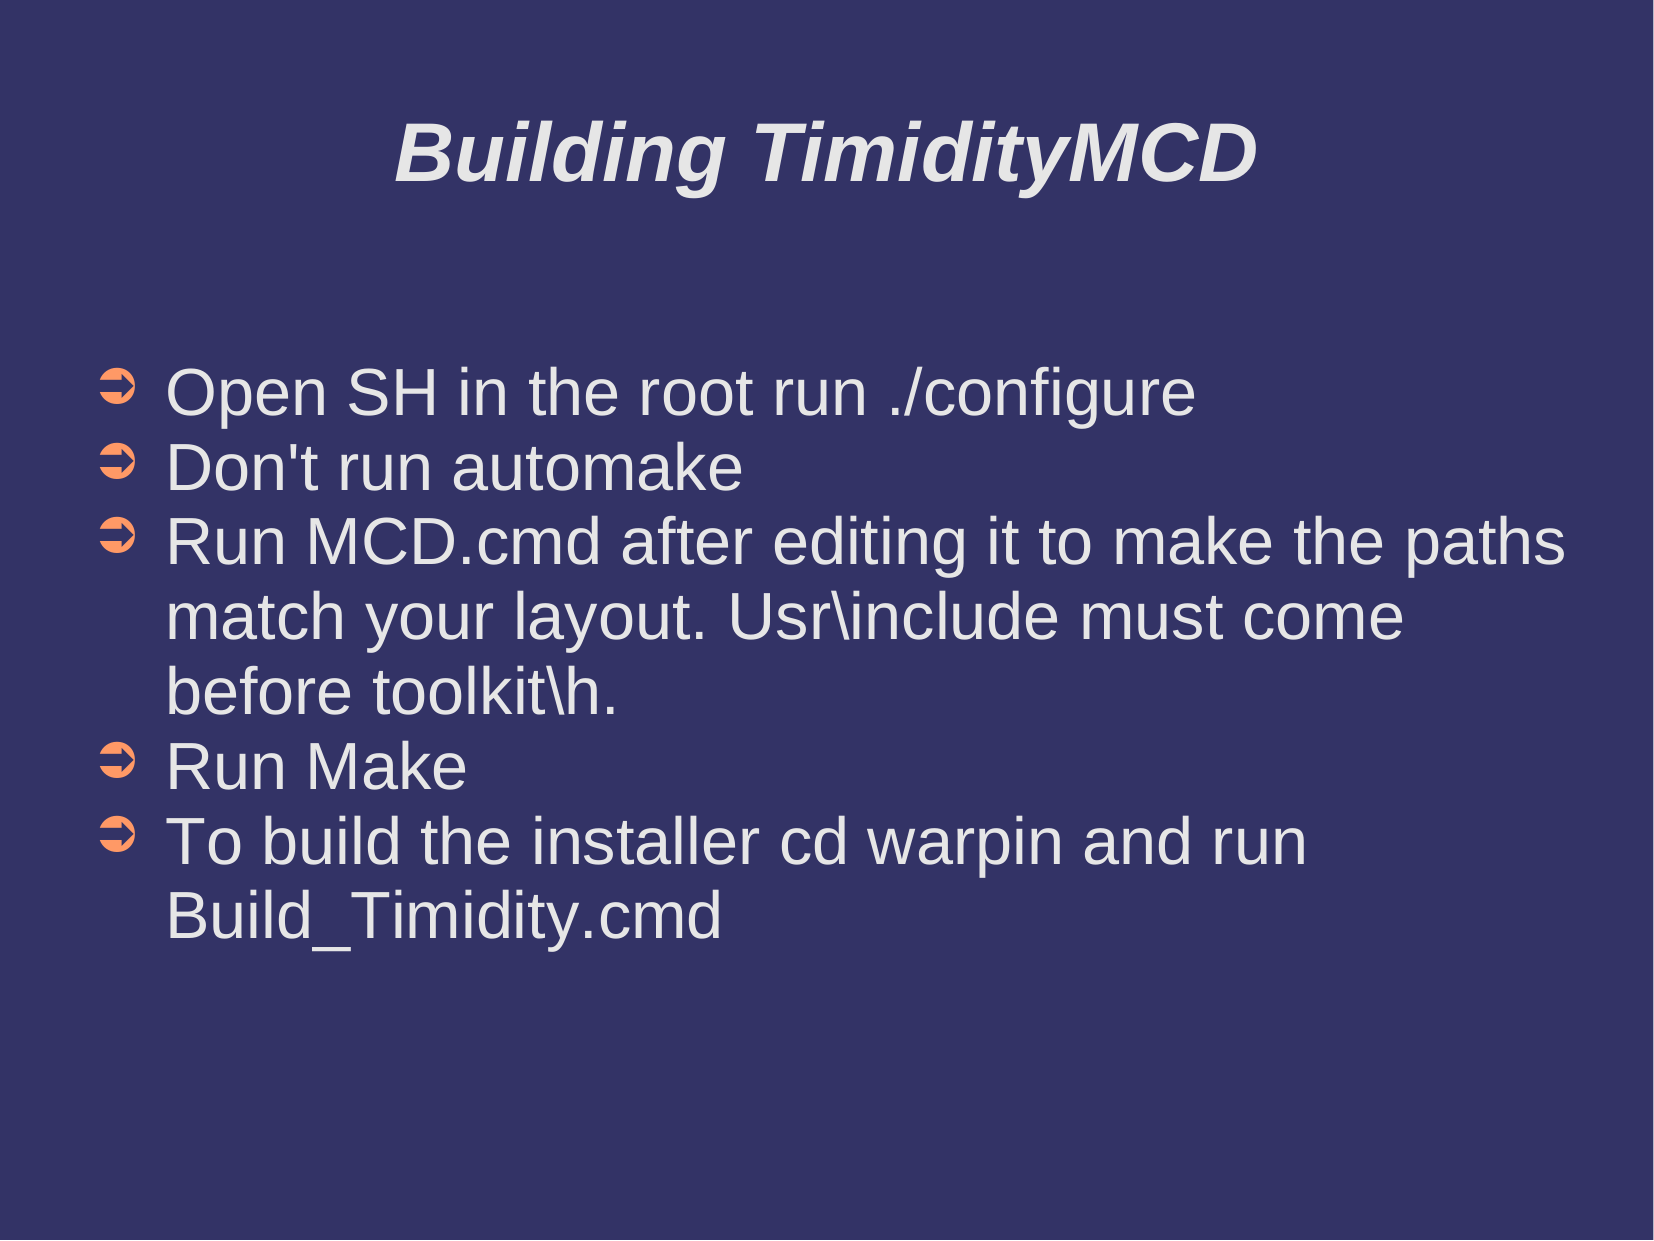

# Building TimidityMCD
Open SH in the root run ./configure
Don't run automake
Run MCD.cmd after editing it to make the paths match your layout. Usr\include must come before toolkit\h.
Run Make
To build the installer cd warpin and run Build_Timidity.cmd